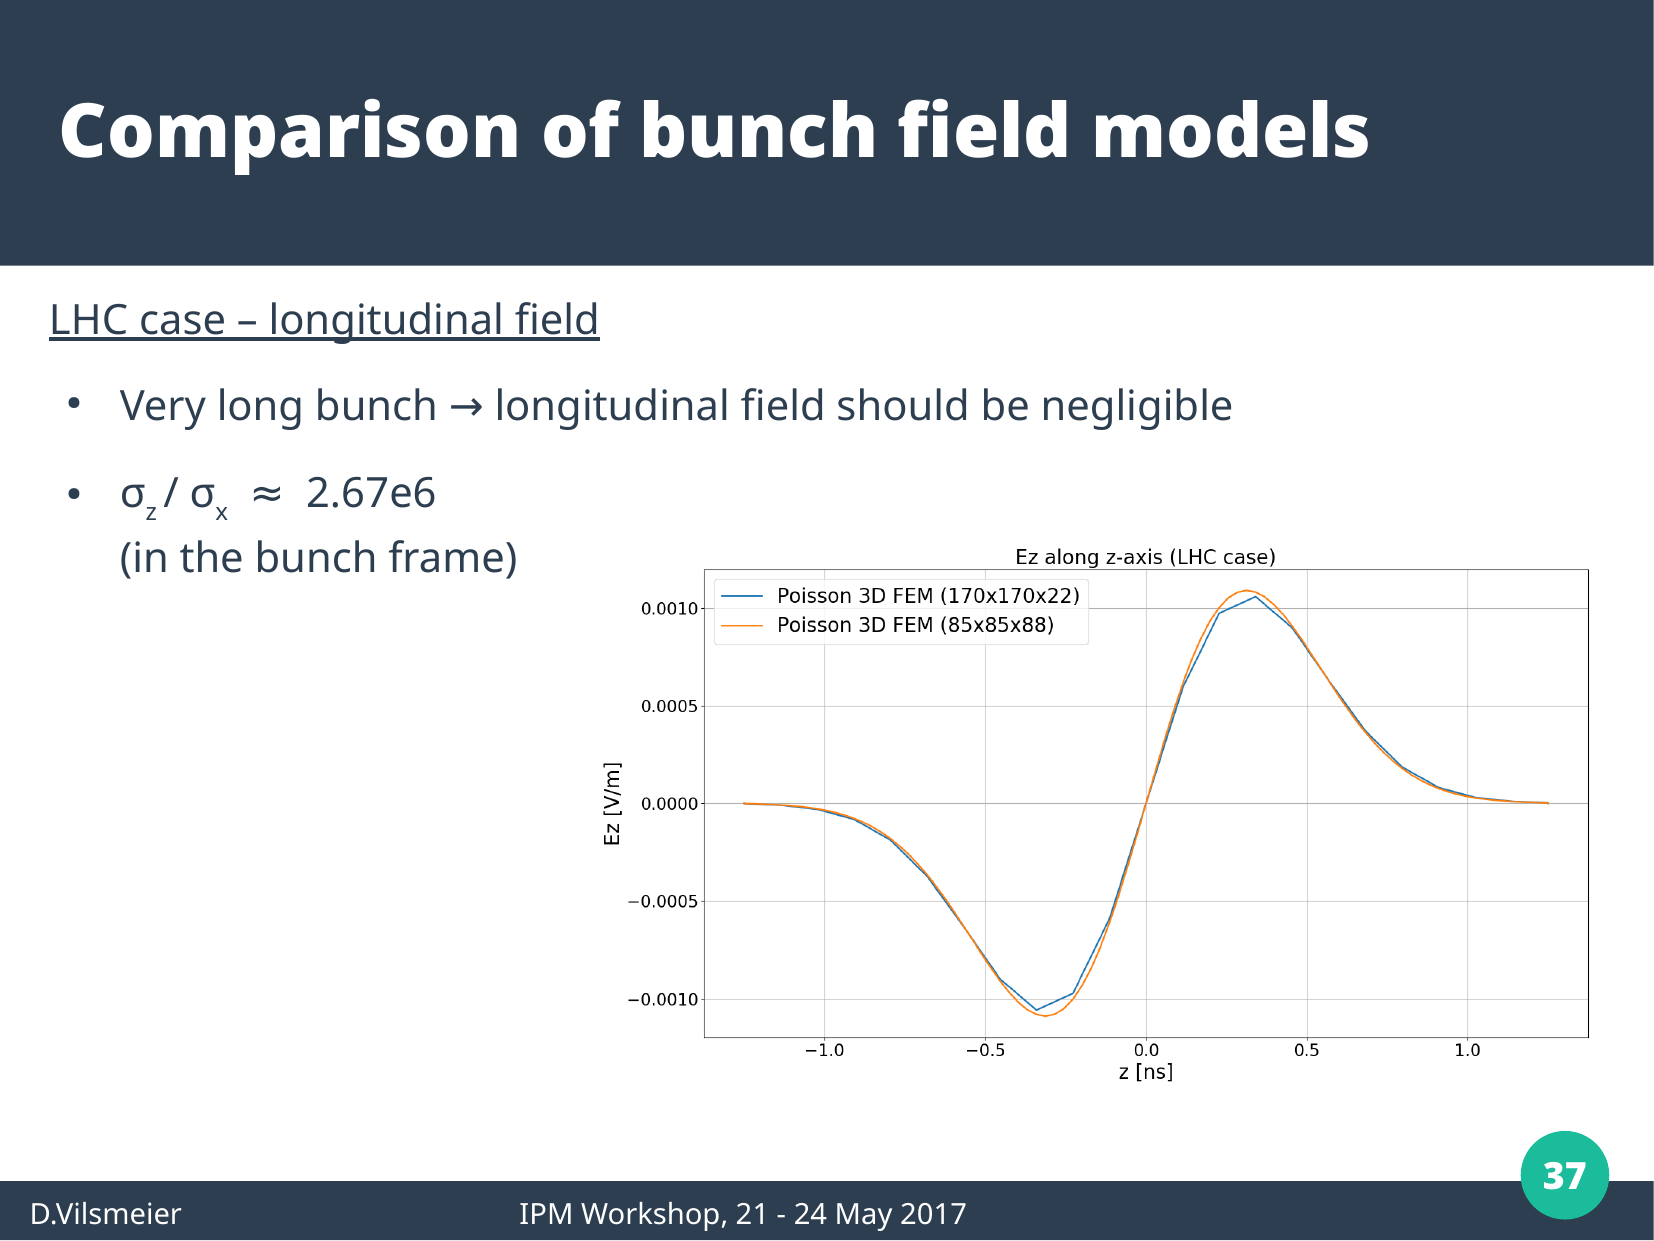

# Comparison of bunch field models
LHC case – longitudinal field
Very long bunch → longitudinal field should be negligible
σz / σx ≈ 2.67e6
(in the bunch frame)
37
D.Vilsmeier IPM Workshop, 21 - 24 May 2017